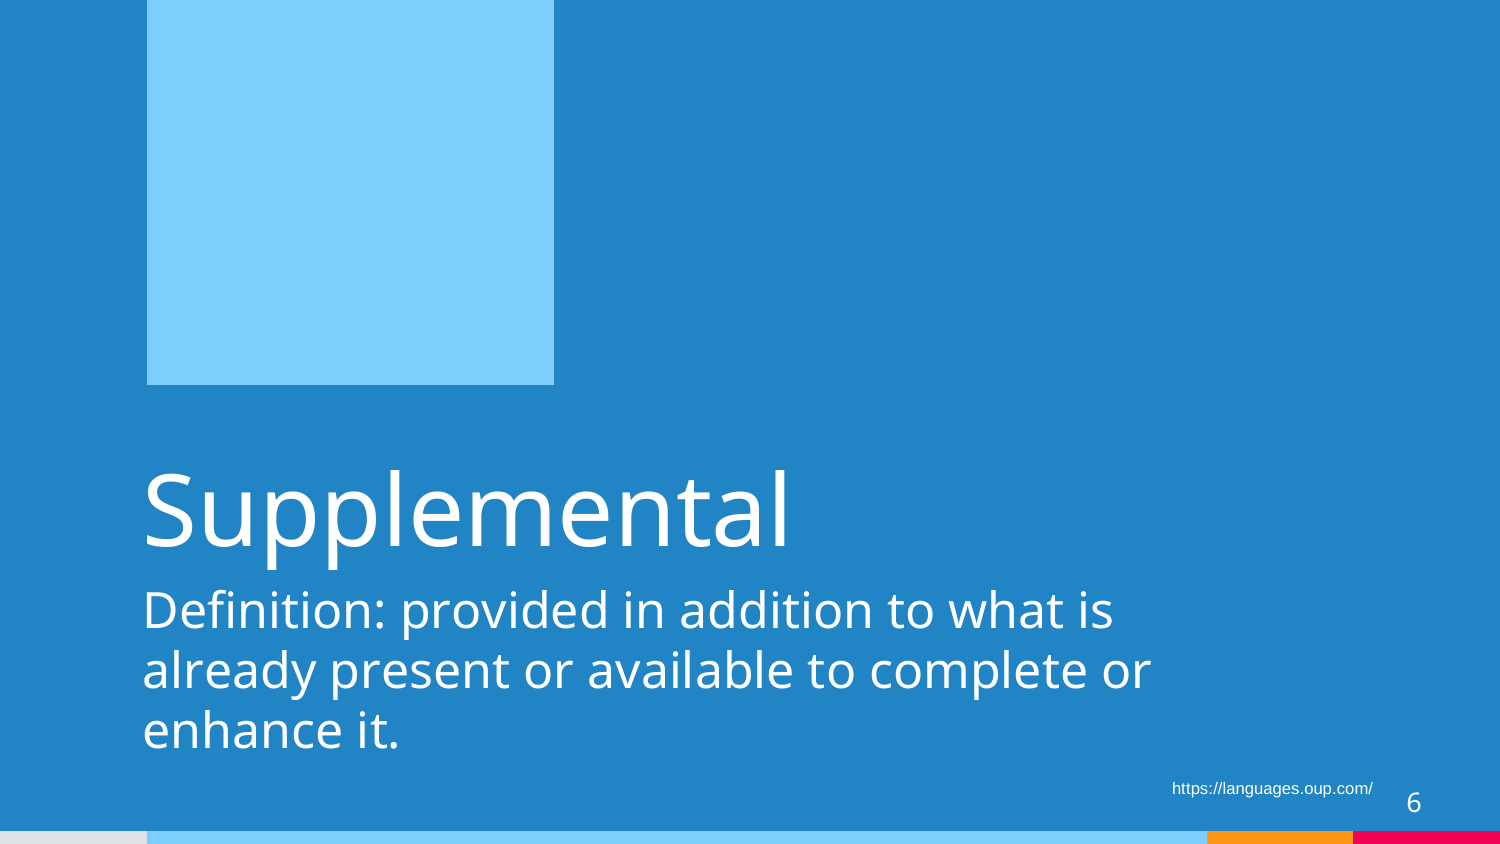

# Supplemental
Definition: provided in addition to what is already present or available to complete or enhance it.
https://languages.oup.com/
4